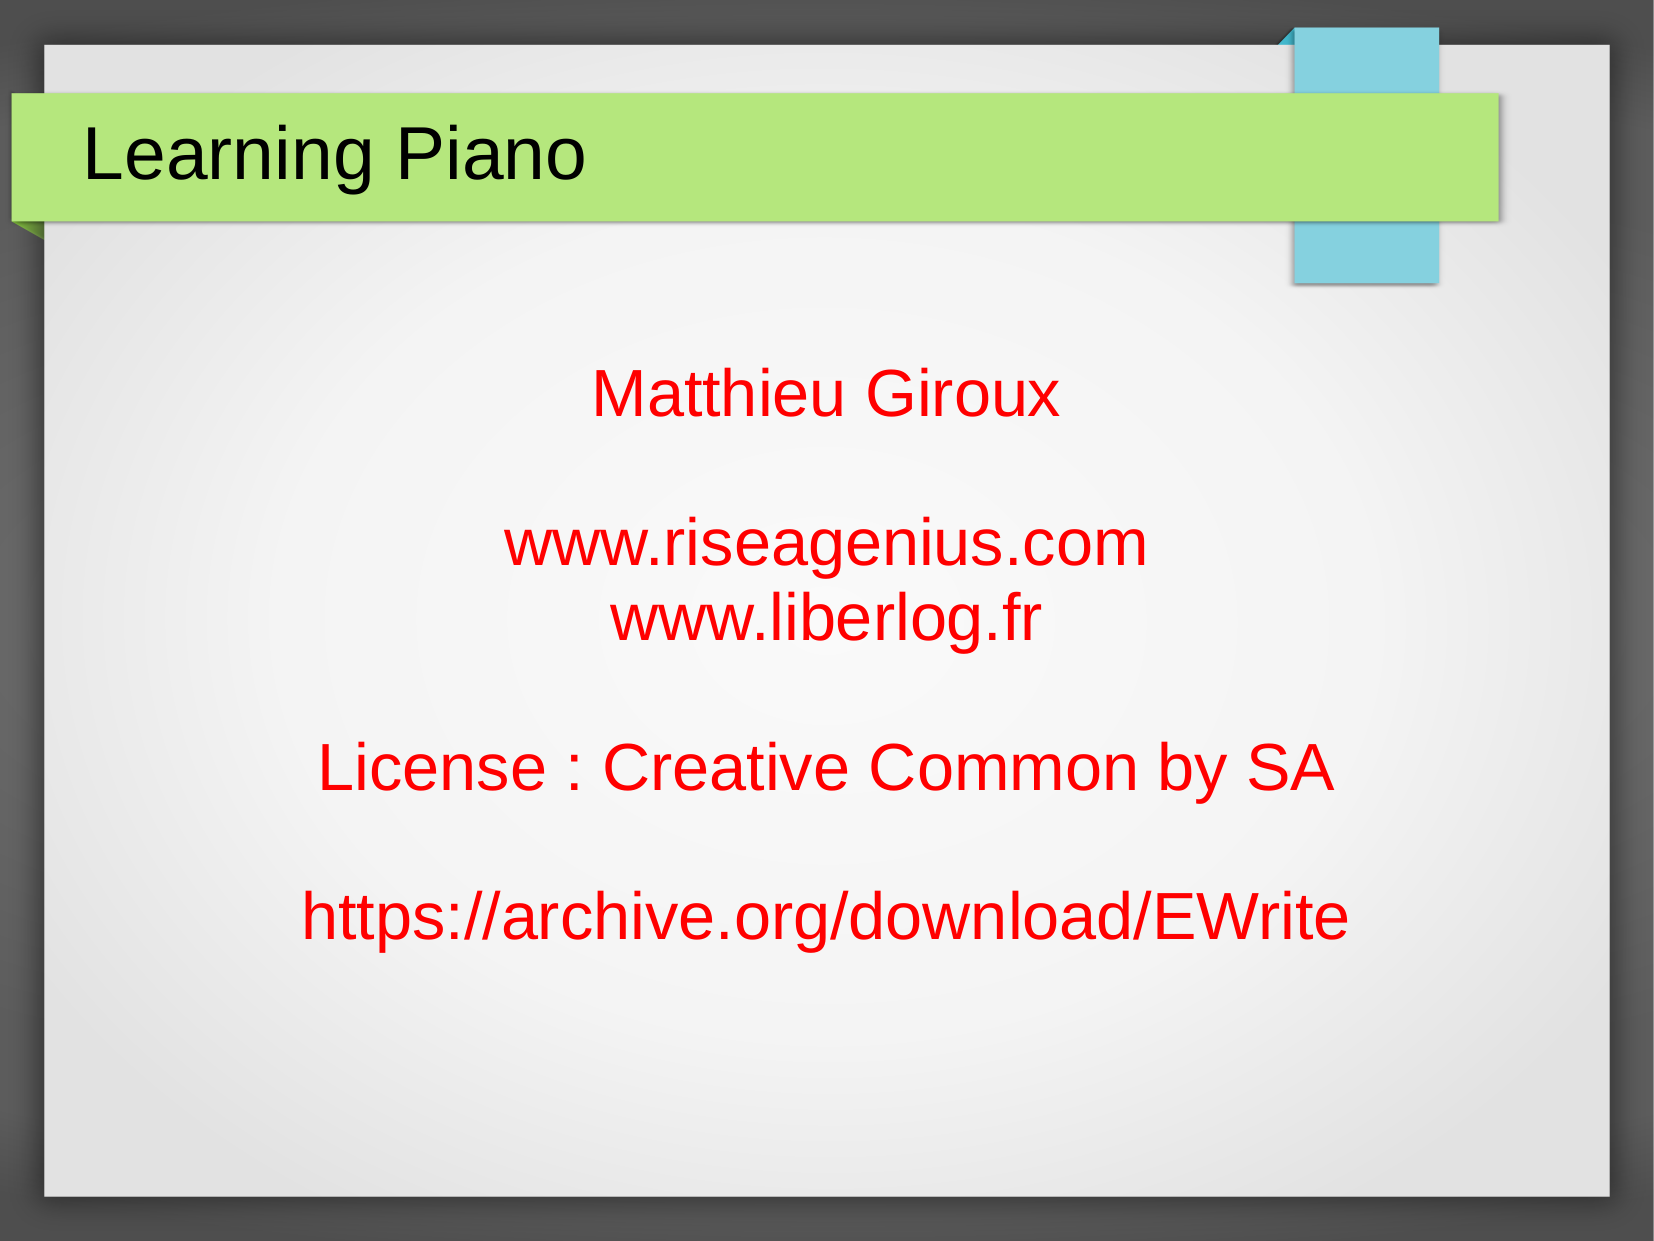

# Learning Piano
Matthieu Giroux
www.riseagenius.com
www.liberlog.fr
License : Creative Common by SA
https://archive.org/download/EWrite